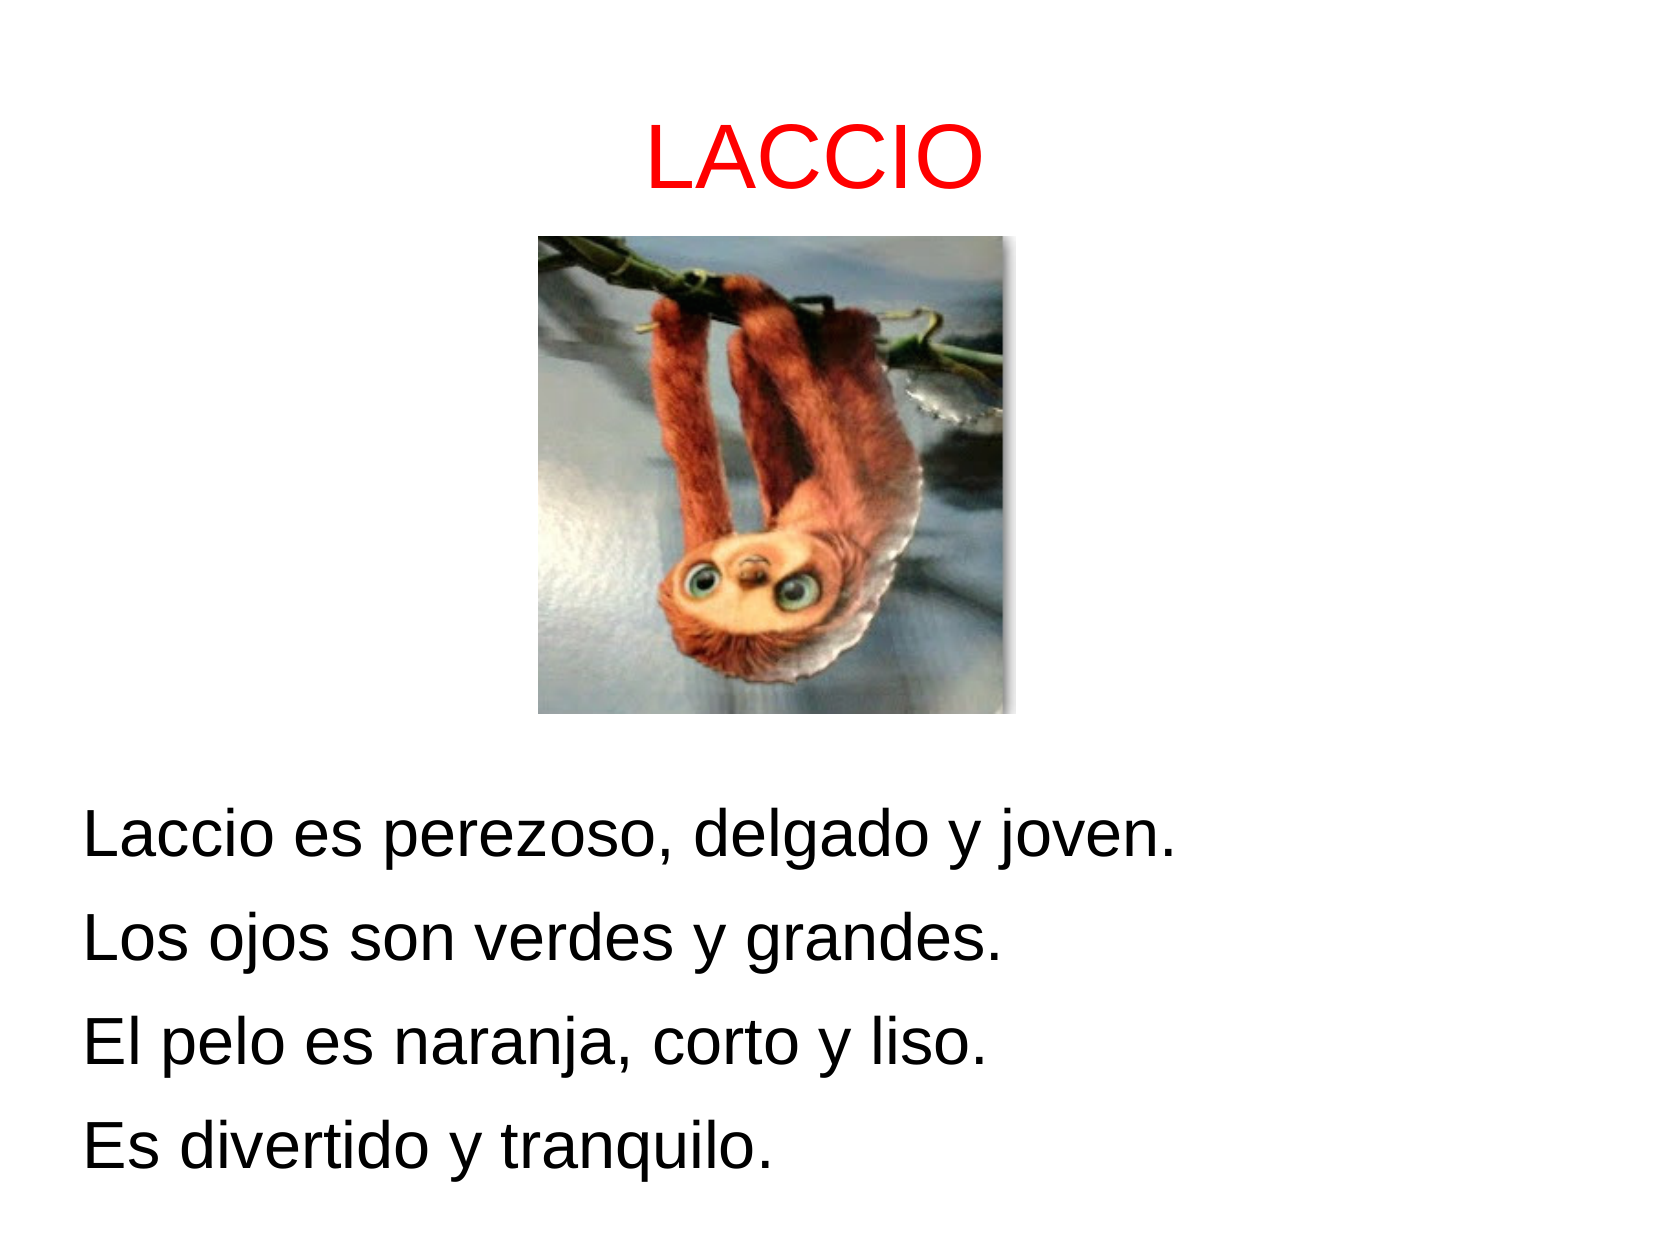

# LACCIO
Laccio es perezoso, delgado y joven.
Los ojos son verdes y grandes.
El pelo es naranja, corto y liso.
Es divertido y tranquilo.